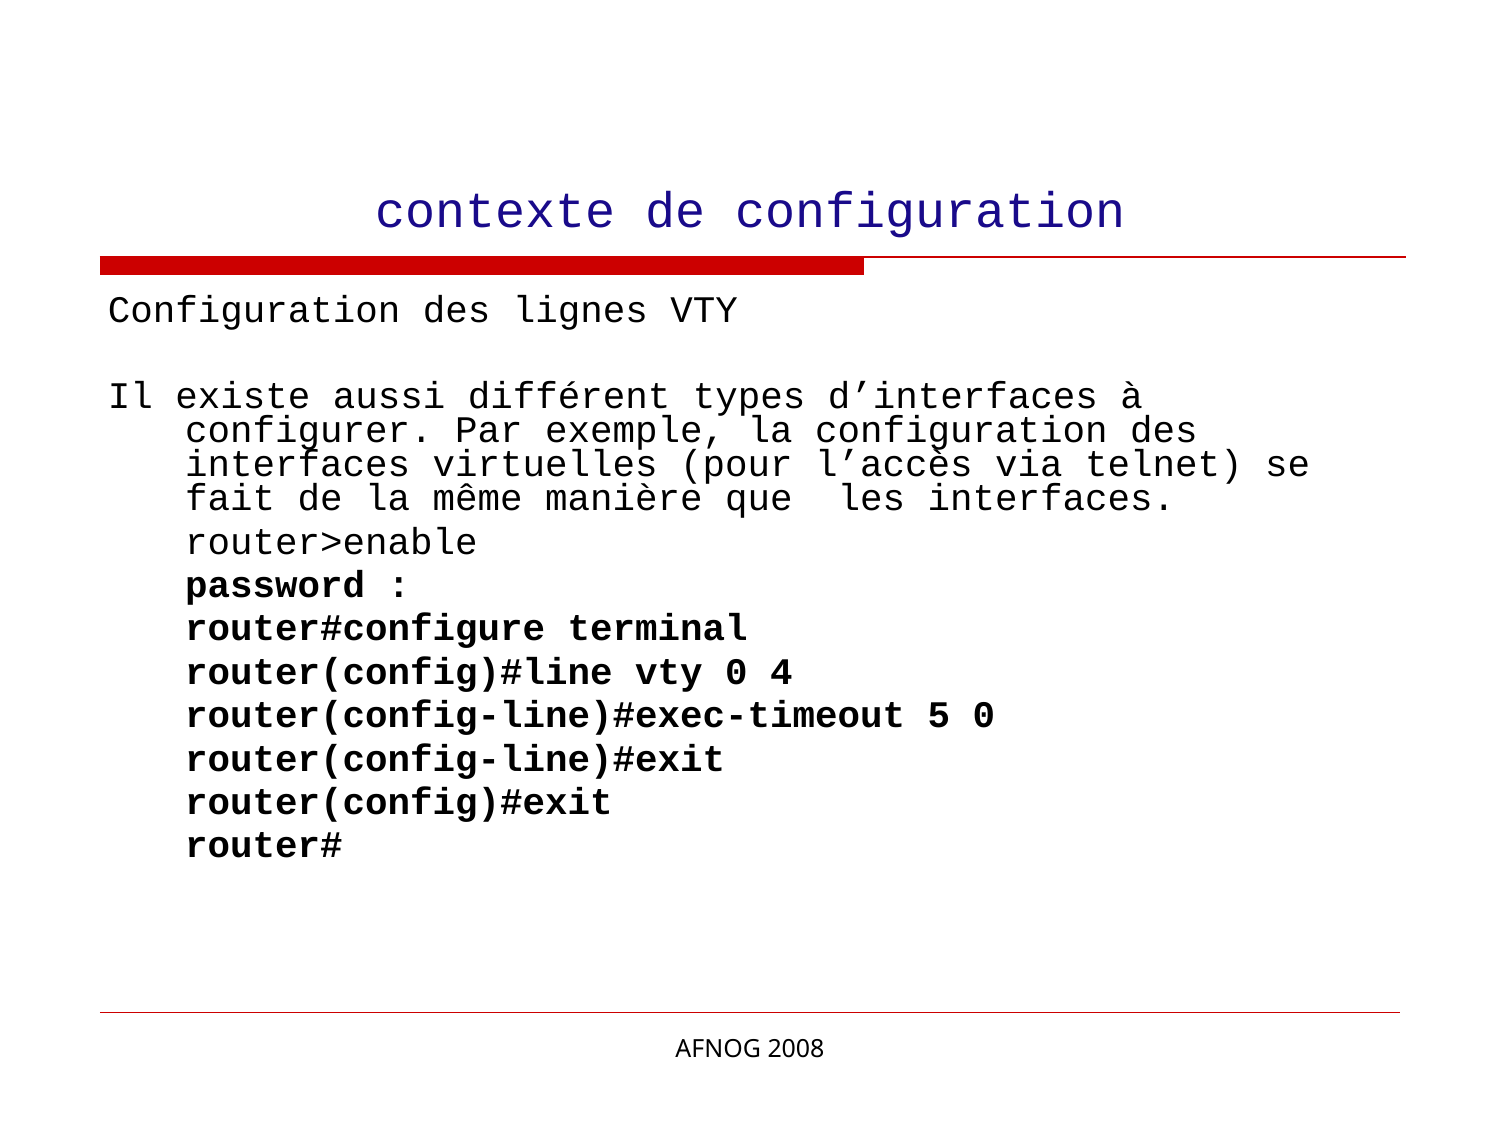

# contexte de configuration
Configuration des lignes VTY
Il existe aussi différent types d’interfaces à configurer. Par exemple, la configuration des interfaces virtuelles (pour l’accès via telnet) se fait de la même manière que les interfaces.
router>enable
password :
router#configure terminal
router(config)#line vty 0 4
router(config-line)#exec-timeout 5 0
router(config-line)#exit
router(config)#exit
router#
AFNOG 2008